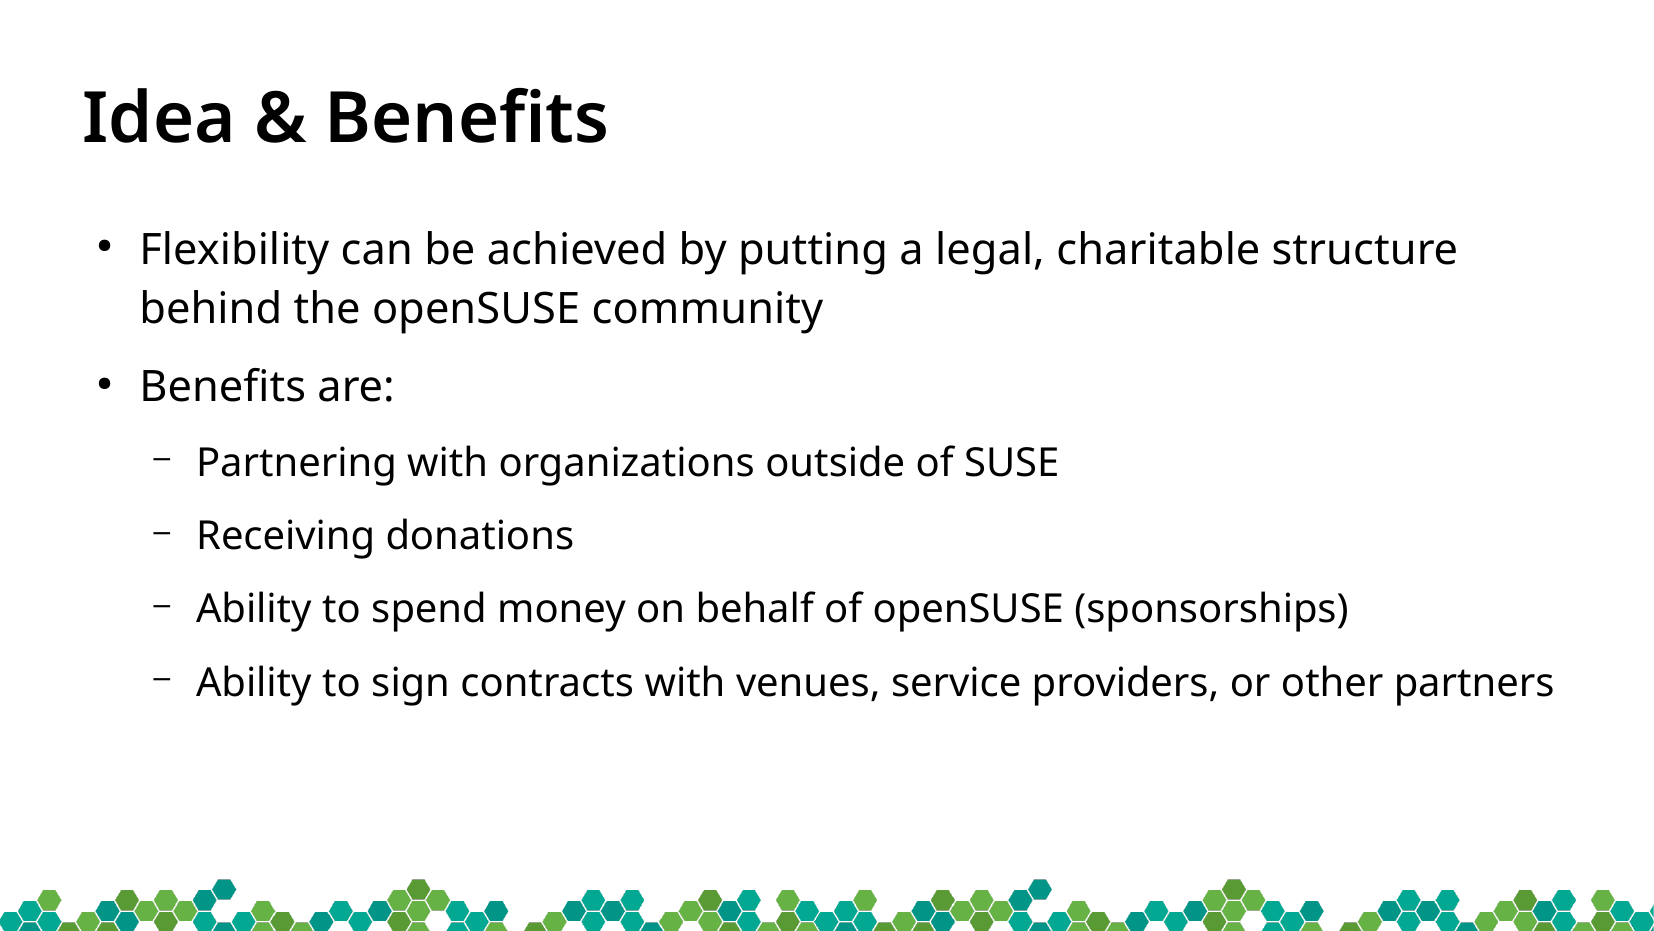

# Idea & Benefits
Flexibility can be achieved by putting a legal, charitable structure behind the openSUSE community
Benefits are:
Partnering with organizations outside of SUSE
Receiving donations
Ability to spend money on behalf of openSUSE (sponsorships)
Ability to sign contracts with venues, service providers, or other partners